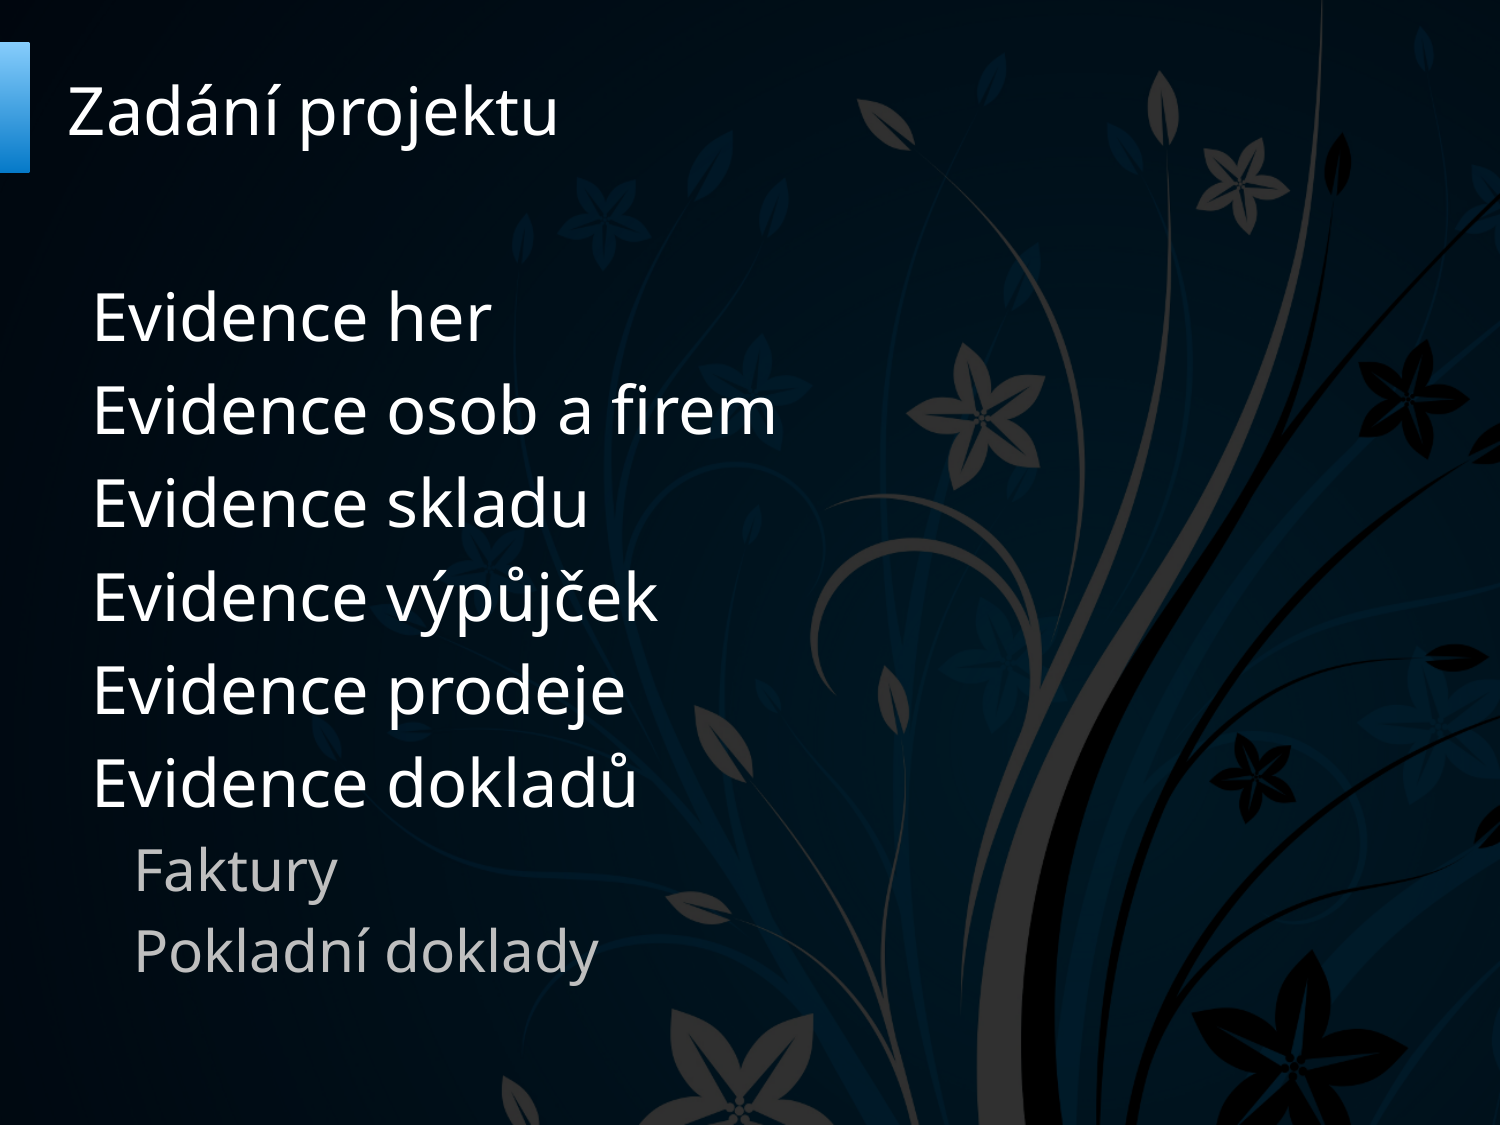

Zadání projektu
# Evidence her
Evidence osob a firem
Evidence skladu
Evidence výpůjček
Evidence prodeje
Evidence dokladů
Faktury
Pokladní doklady